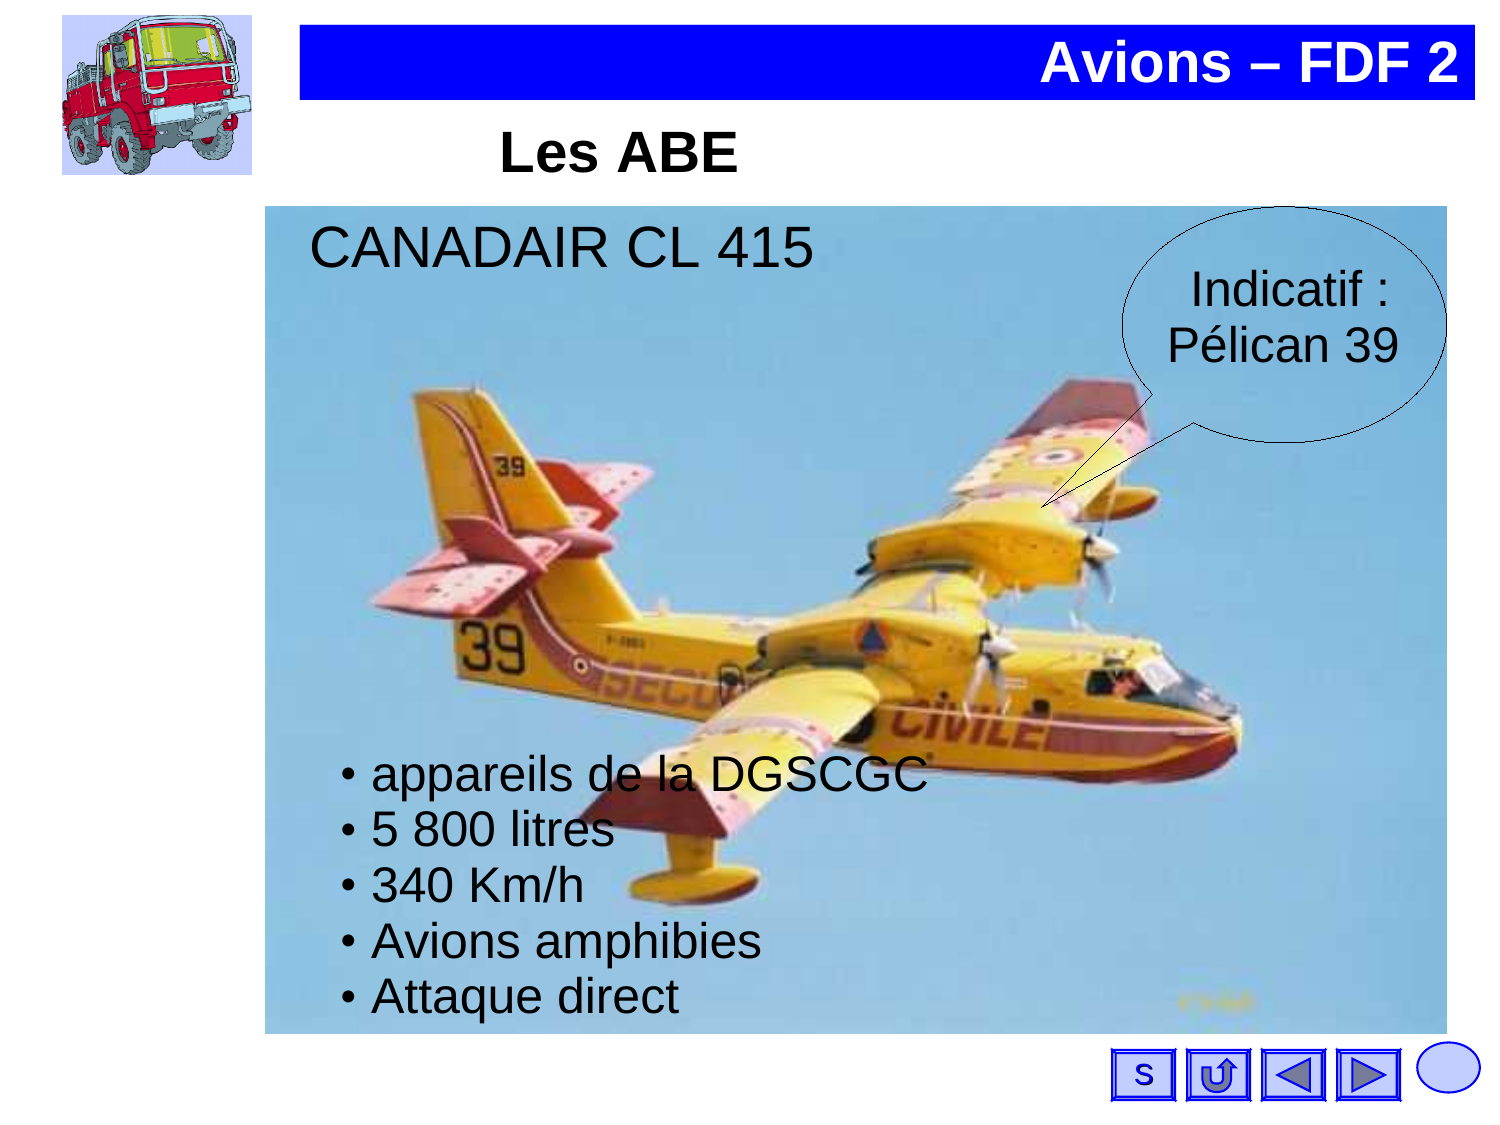

Avions – FDF 2
Les ABE
CANADAIR CL 415
Indicatif : Pélican 39
 appareils de la DGSCGC
 5 800 litres
 340 Km/h
 Avions amphibies
 Attaque direct